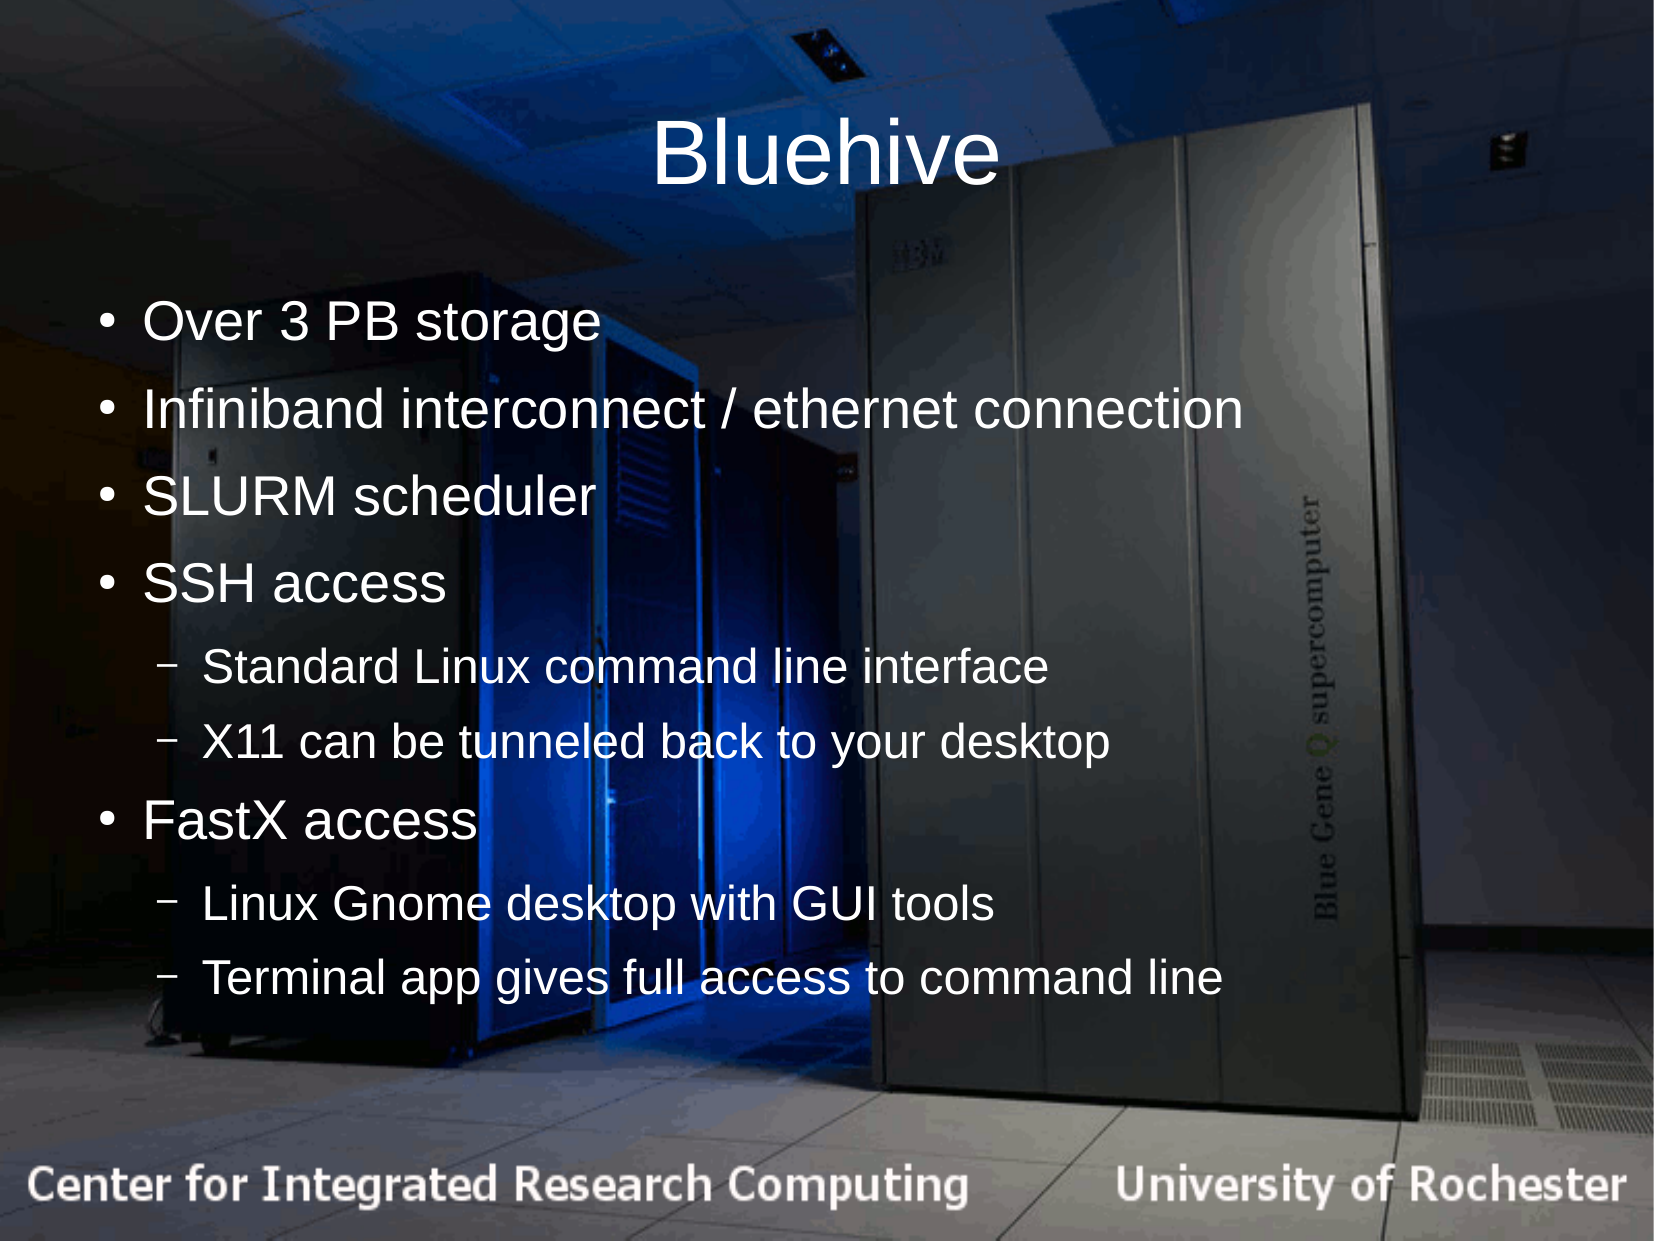

# Bluehive
Over 3 PB storage
Infiniband interconnect / ethernet connection
SLURM scheduler
SSH access
Standard Linux command line interface
X11 can be tunneled back to your desktop
FastX access
Linux Gnome desktop with GUI tools
Terminal app gives full access to command line